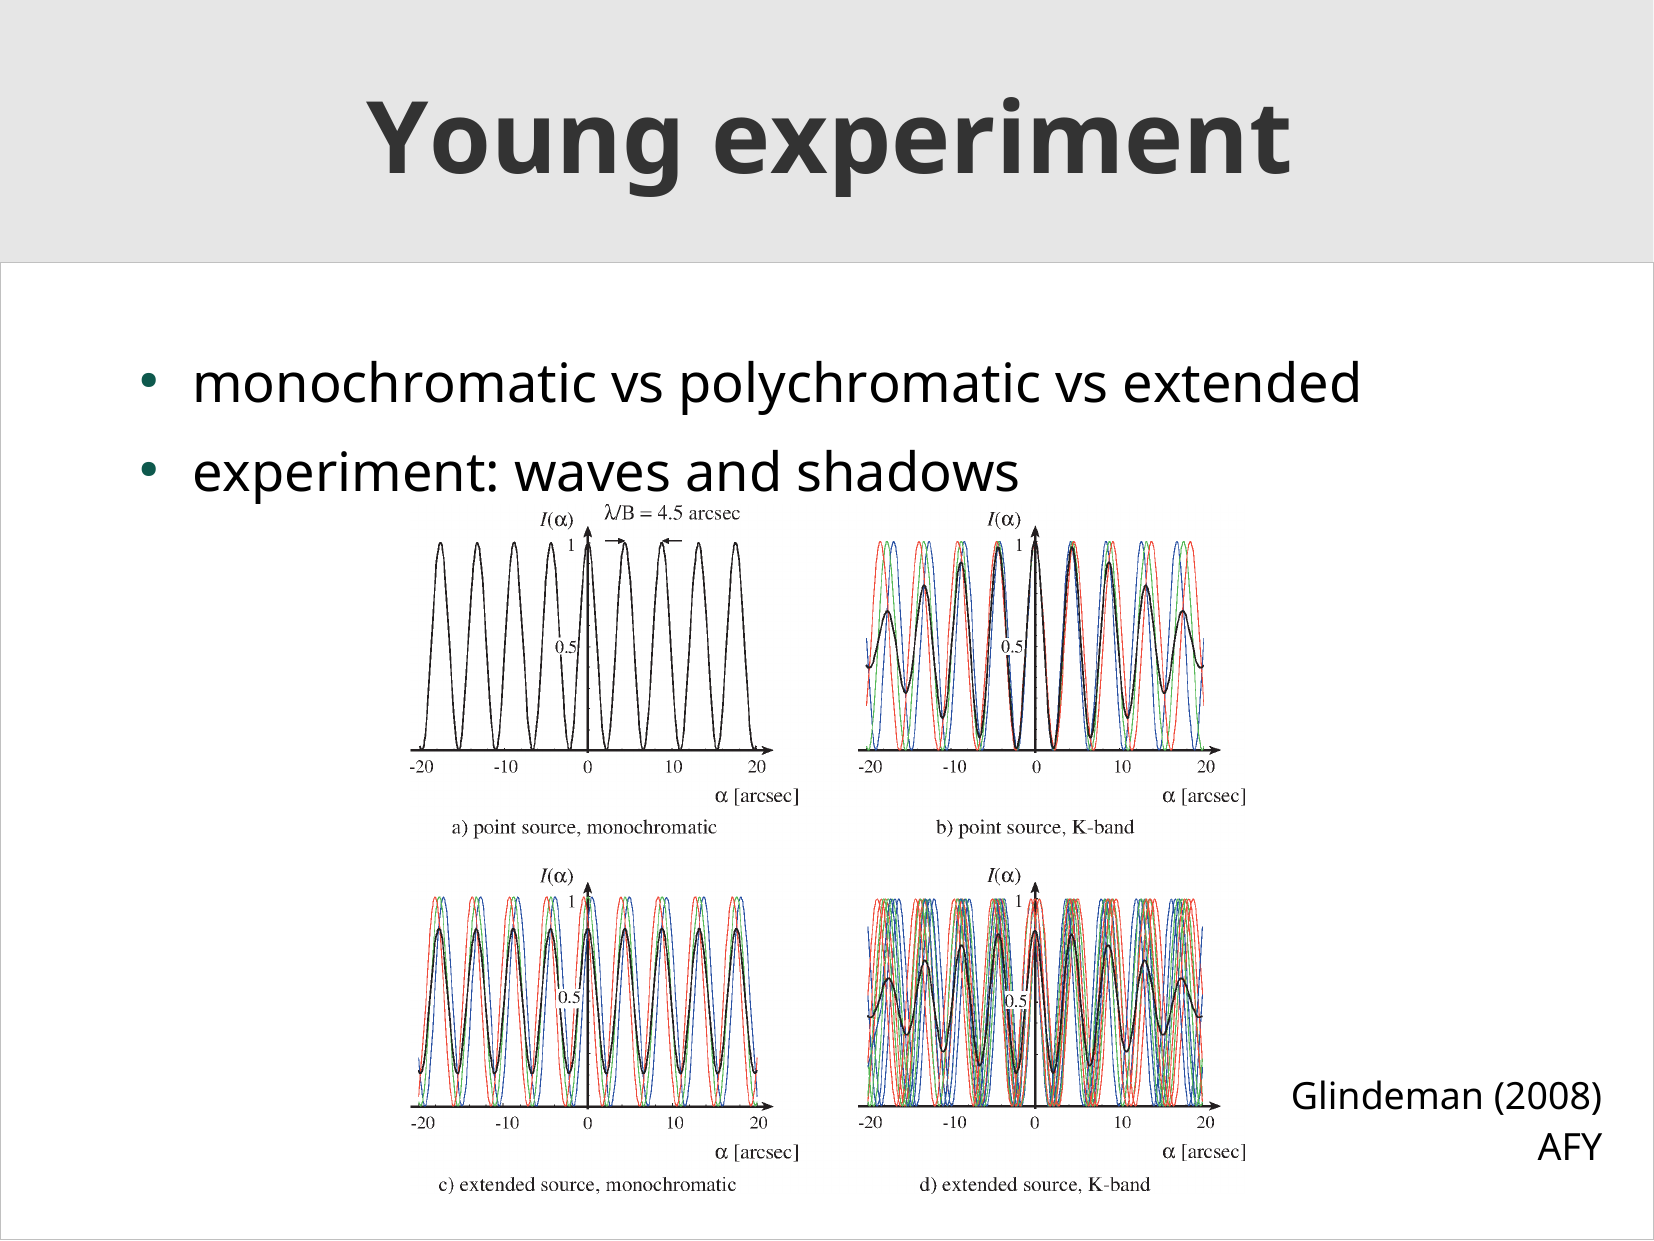

# Young experiment
monochromatic vs polychromatic vs extended
experiment: waves and shadows
Glindeman (2008)
AFY